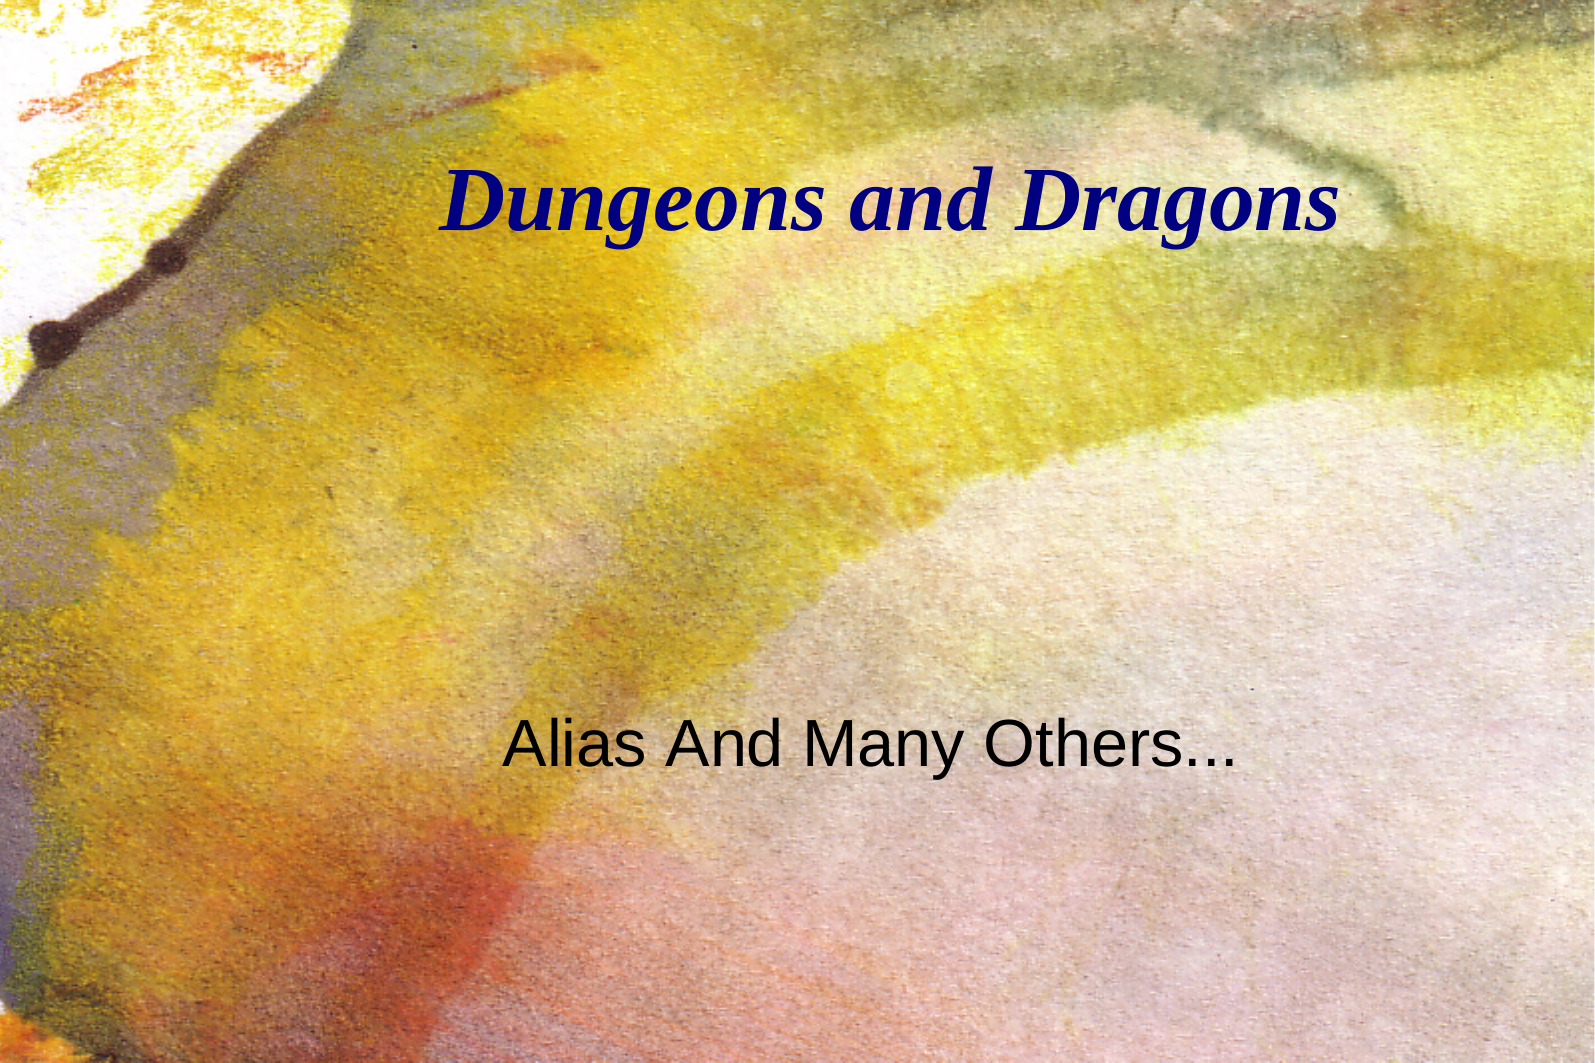

Alias And Many Others...
# Dungeons and Dragons